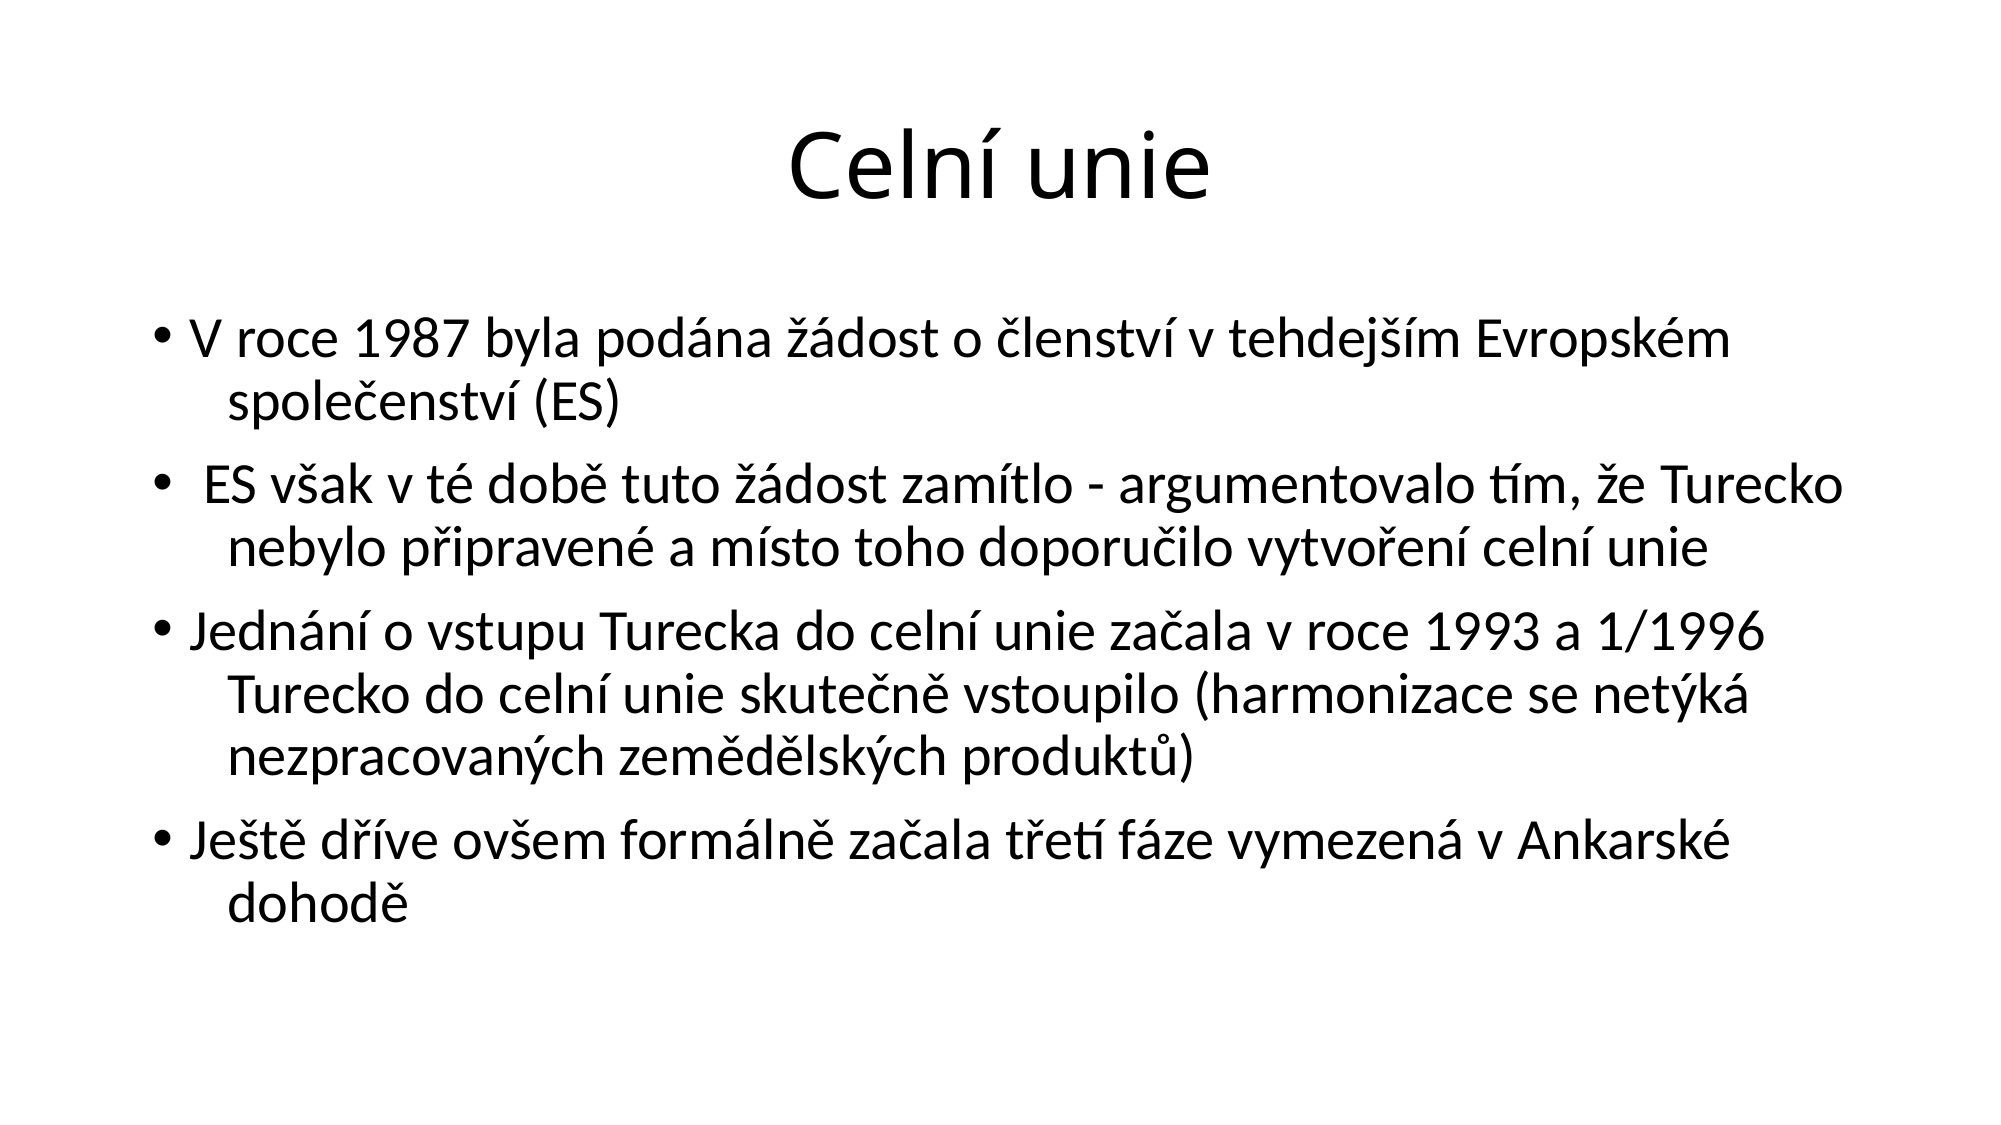

# Celní unie
V roce 1987 byla podána žádost o členství v tehdejším Evropském společenství (ES)
 ES však v té době tuto žádost zamítlo - argumentovalo tím, že Turecko nebylo připravené a místo toho doporučilo vytvoření celní unie
Jednání o vstupu Turecka do celní unie začala v roce 1993 a 1/1996 Turecko do celní unie skutečně vstoupilo (harmonizace se netýká nezpracovaných zemědělských produktů)
Ještě dříve ovšem formálně začala třetí fáze vymezená v Ankarské dohodě